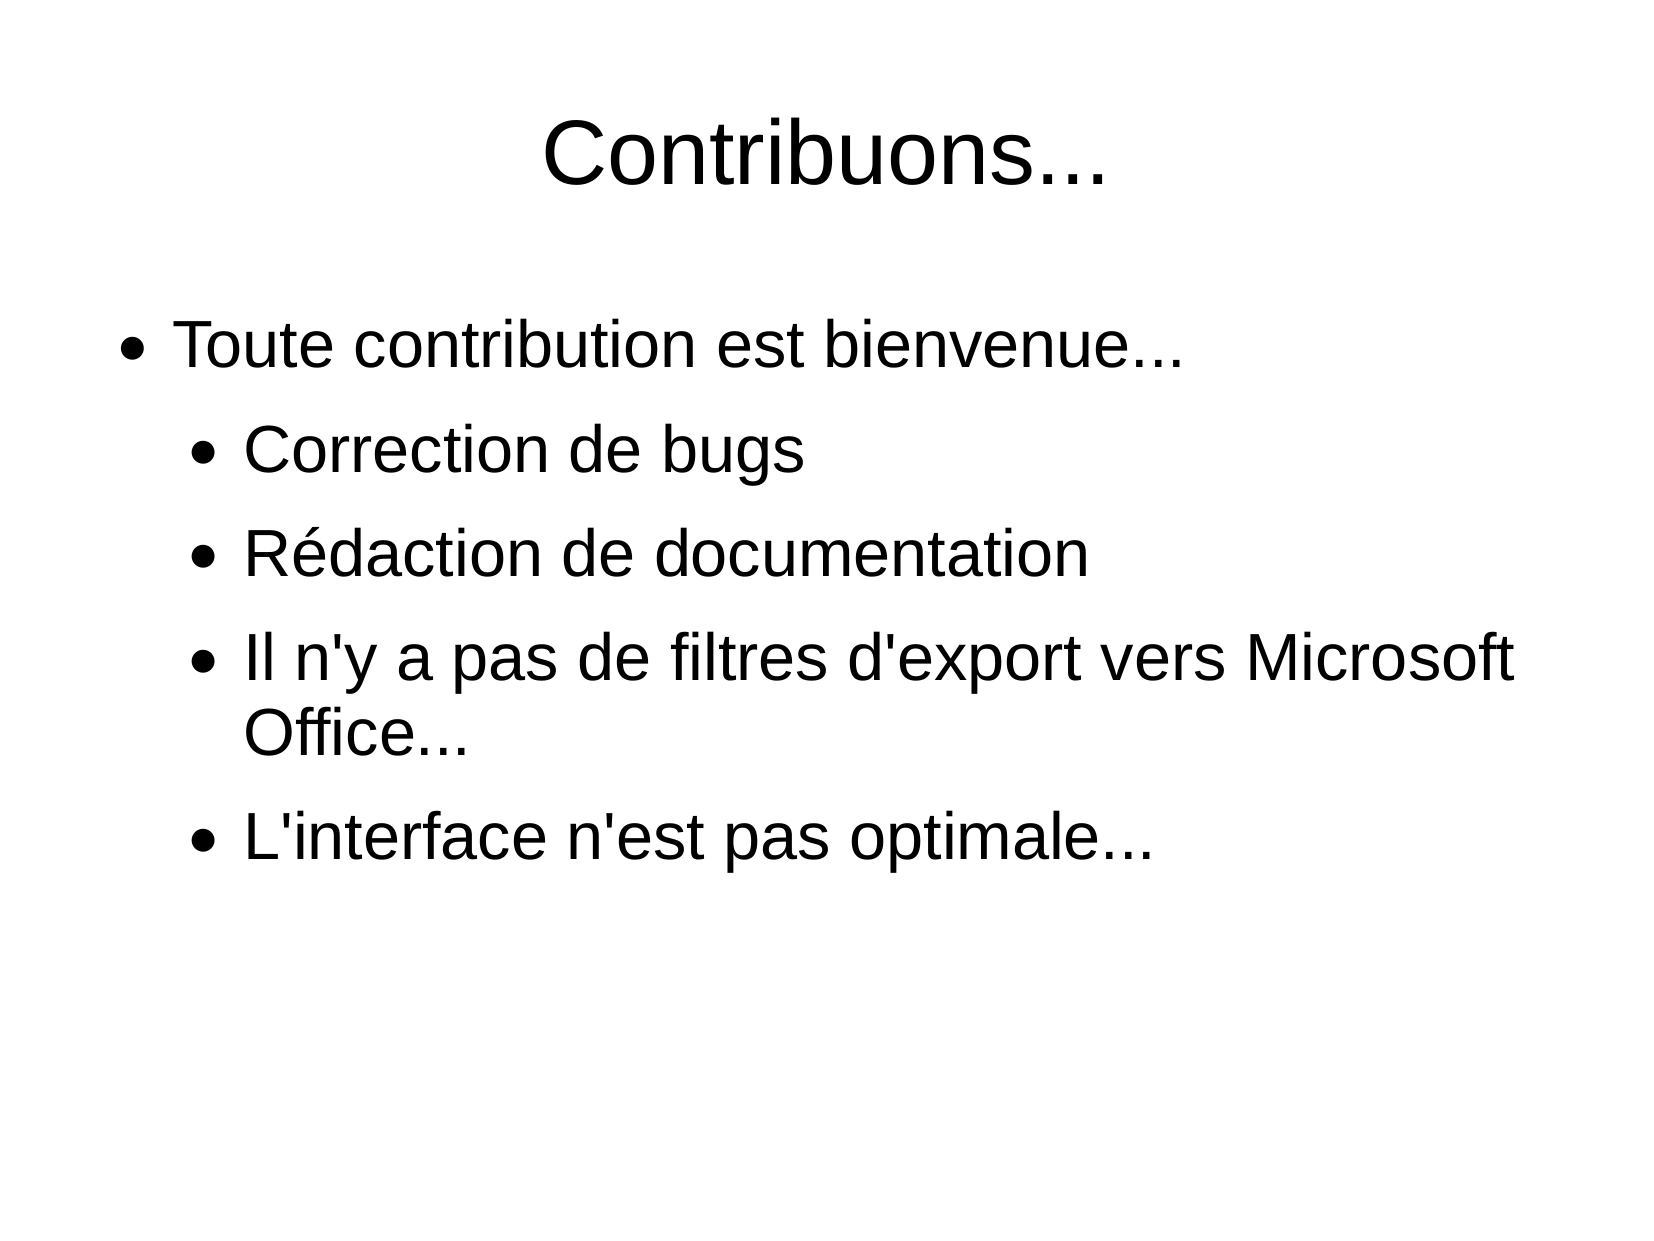

Contribuons...
Toute contribution est bienvenue...
Correction de bugs
Rédaction de documentation
Il n'y a pas de filtres d'export vers Microsoft Office...
L'interface n'est pas optimale...